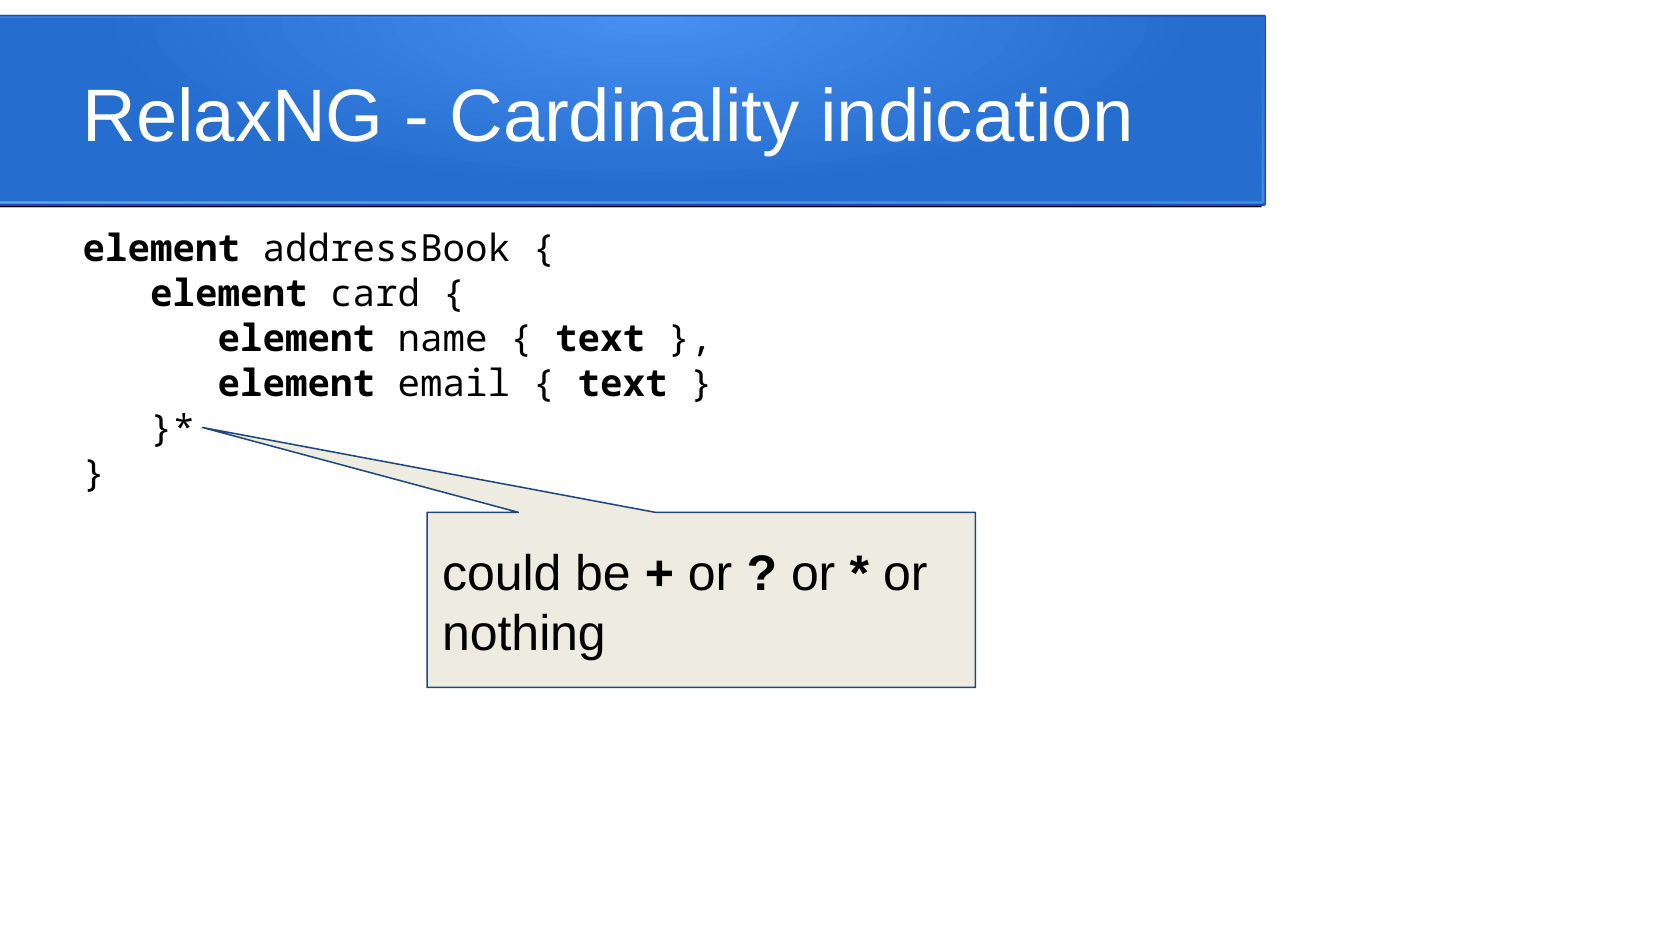

RelaxNG - Cardinality indication
element addressBook {
 element card {
 element name { text },
 element email { text }
 }*
}
could be + or ? or * or nothing